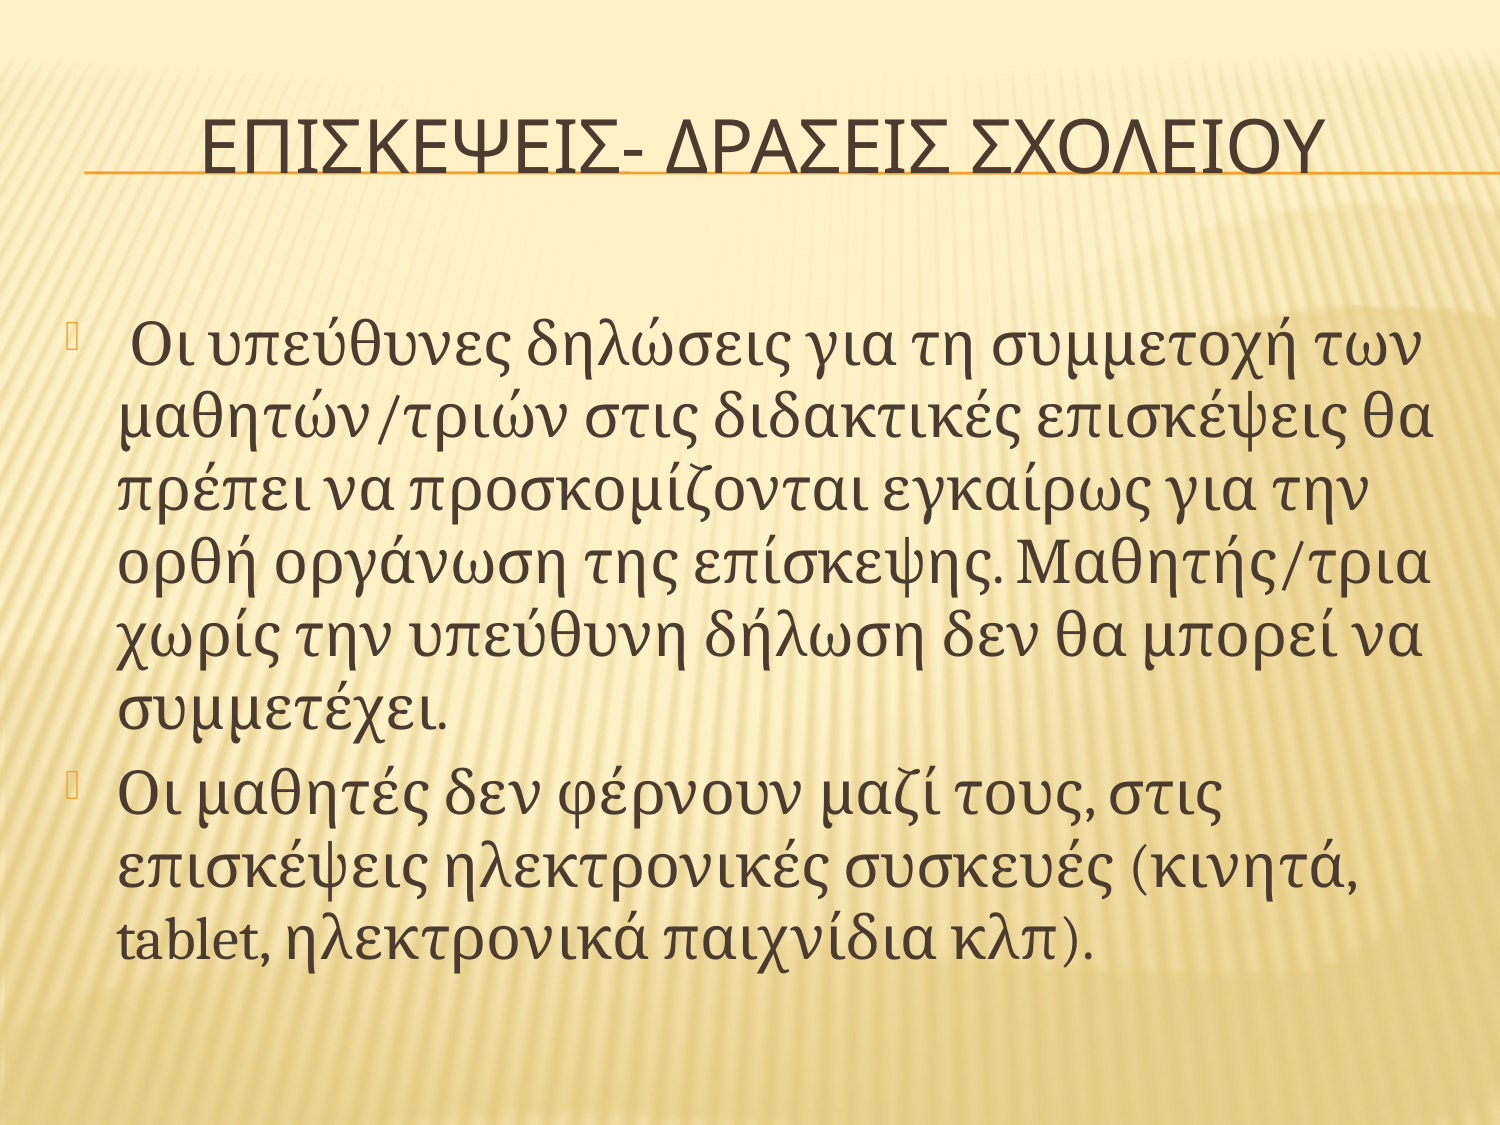

# ΕΠΙΣΚΕΨΕΙΣ- ΔΡΑΣΕΙΣ ΣΧΟΛΕΙΟΥ
 Οι υπεύθυνες δηλώσεις για τη συμμετοχή των μαθητών/τριών στις διδακτικές επισκέψεις θα πρέπει να προσκομίζονται εγκαίρως για την ορθή οργάνωση της επίσκεψης. Μαθητής/τρια χωρίς την υπεύθυνη δήλωση δεν θα μπορεί να συμμετέχει.
Οι μαθητές δεν φέρνουν μαζί τους, στις επισκέψεις ηλεκτρονικές συσκευές (κινητά, tablet, ηλεκτρονικά παιχνίδια κλπ).